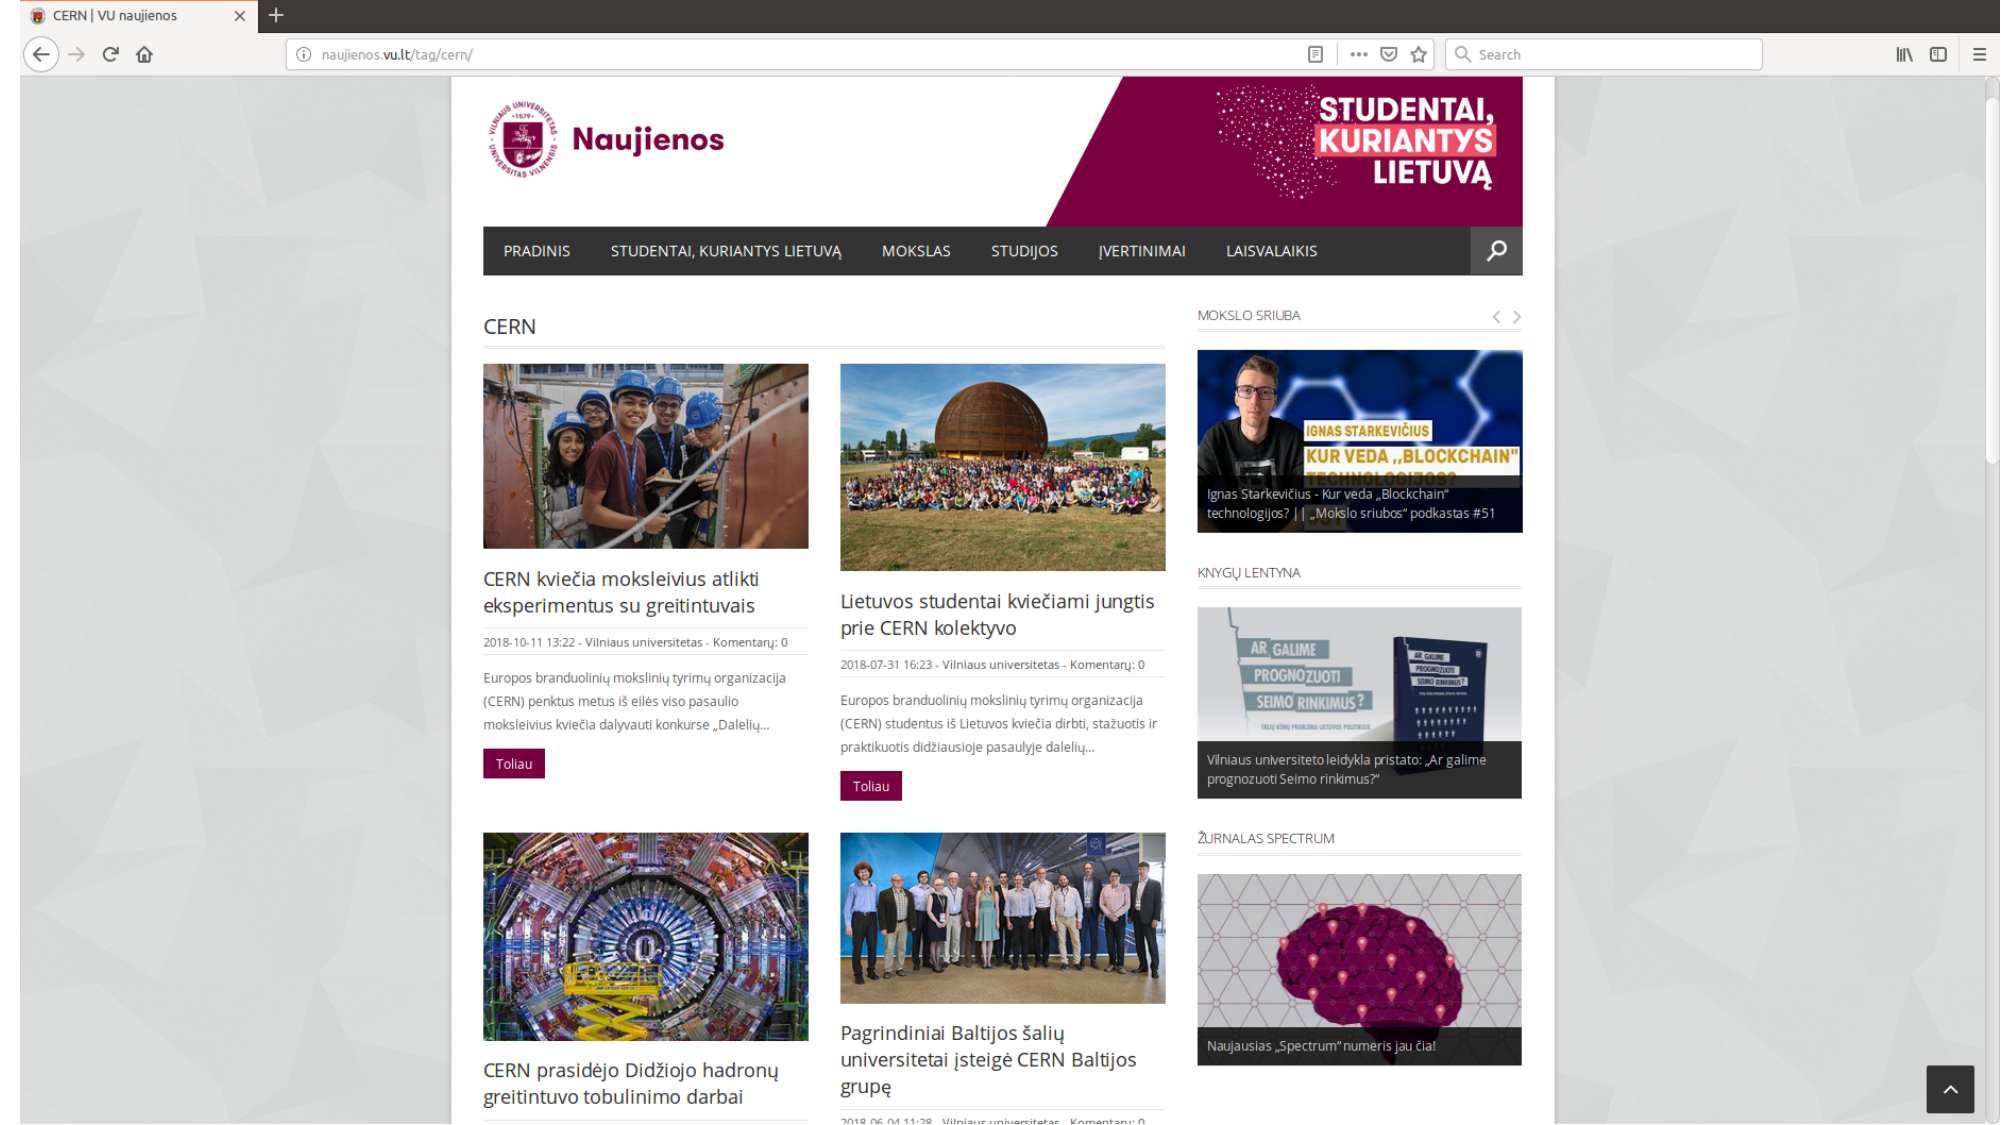

VU portal has published six news articles at http://naujienos.vu.lt/tag/cern/ regarding CERN in 2018, with portions contributed by dr. A. Juodagalvis.